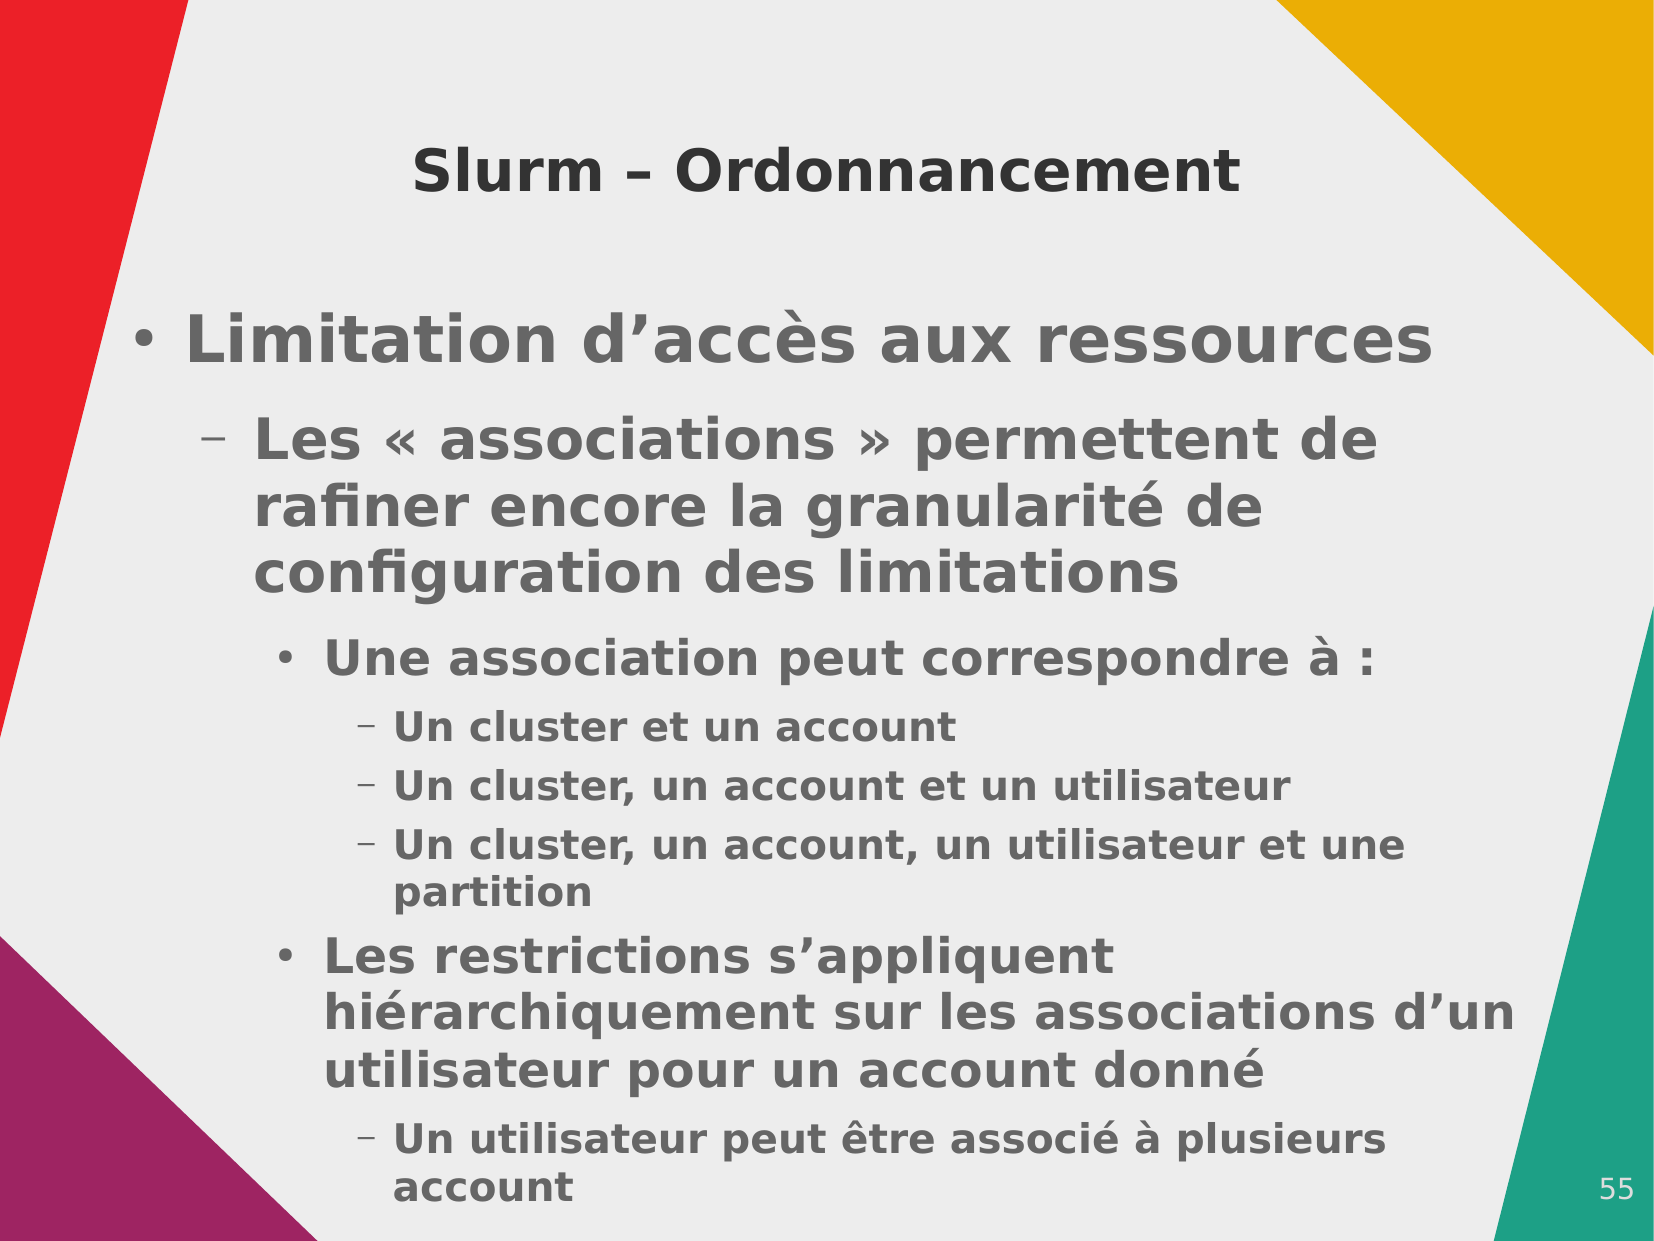

# Slurm – Ordonnancement
Limitation d’accès aux ressources
Les « associations » permettent de rafiner encore la granularité de configuration des limitations
Une association peut correspondre à :
Un cluster et un account
Un cluster, un account et un utilisateur
Un cluster, un account, un utilisateur et une partition
Les restrictions s’appliquent hiérarchiquement sur les associations d’un utilisateur pour un account donné
Un utilisateur peut être associé à plusieurs account
55